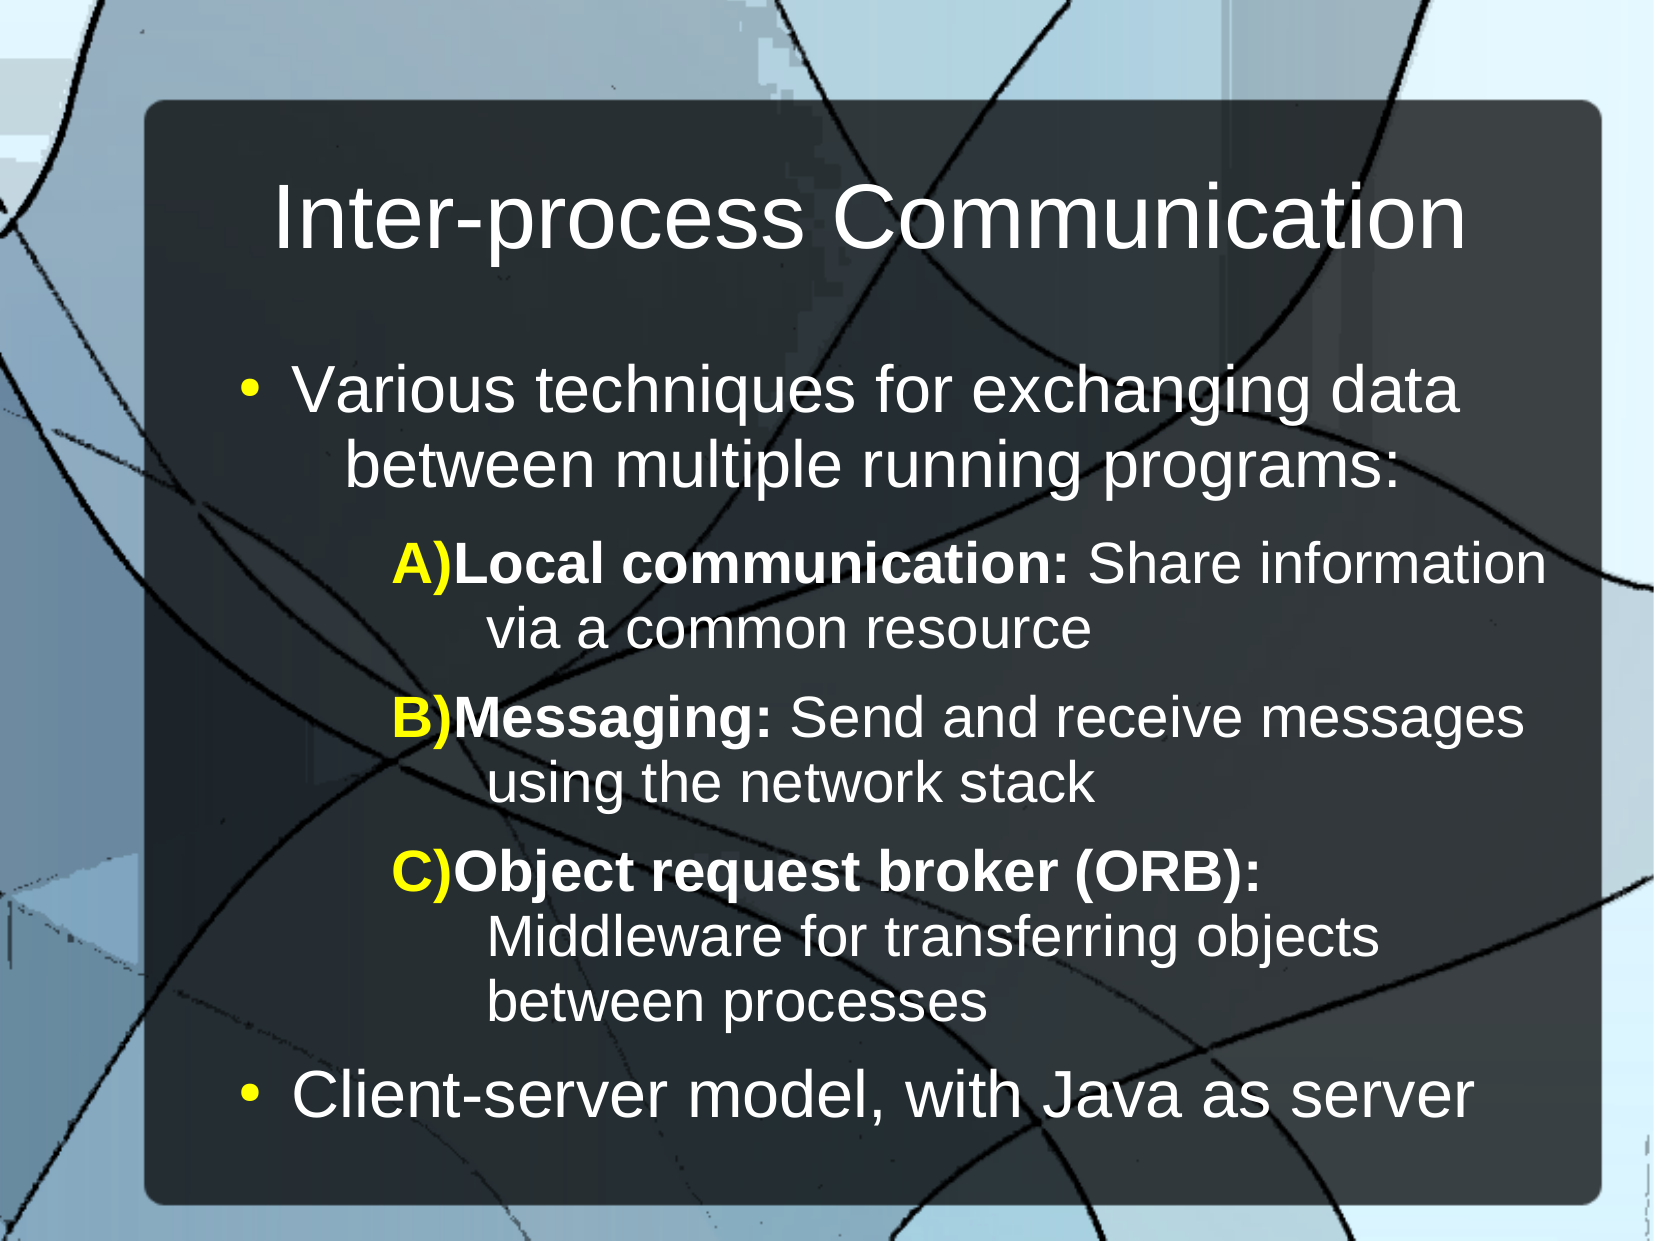

# Inter-process Communication
Various techniques for exchanging data between multiple running programs:
Local communication: Share information via a common resource
Messaging: Send and receive messages using the network stack
Object request broker (ORB): Middleware for transferring objects between processes
Client-server model, with Java as server